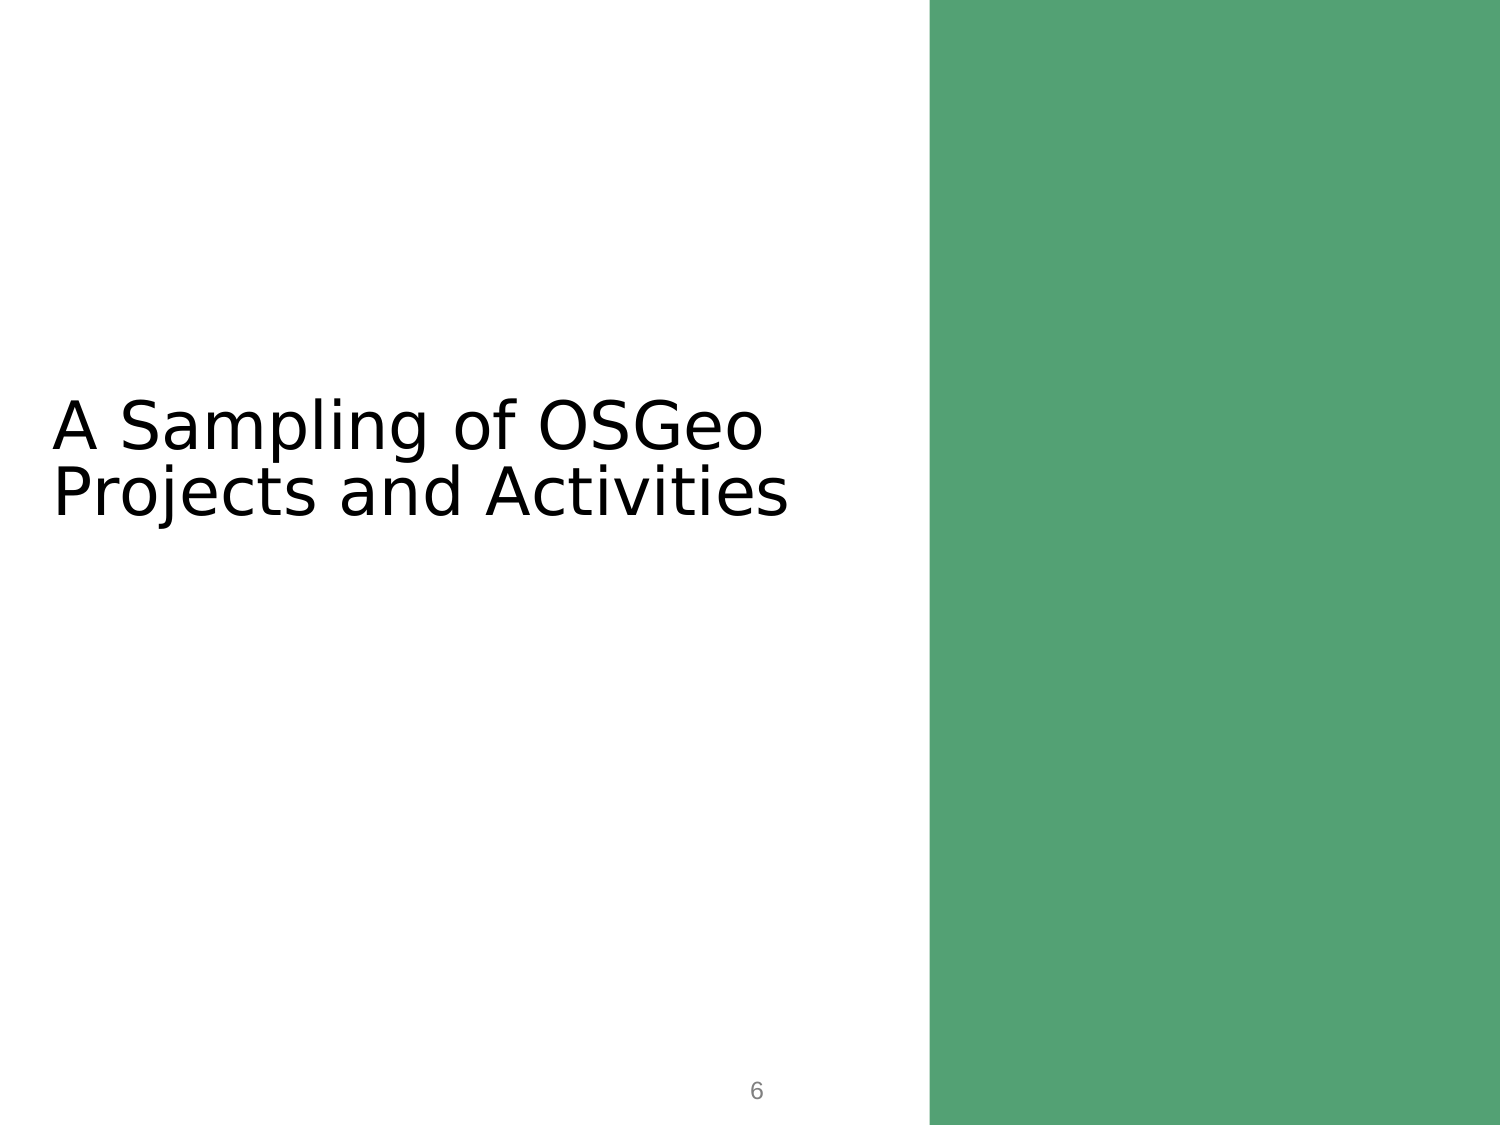

# A Sampling of OSGeo Projects and Activities